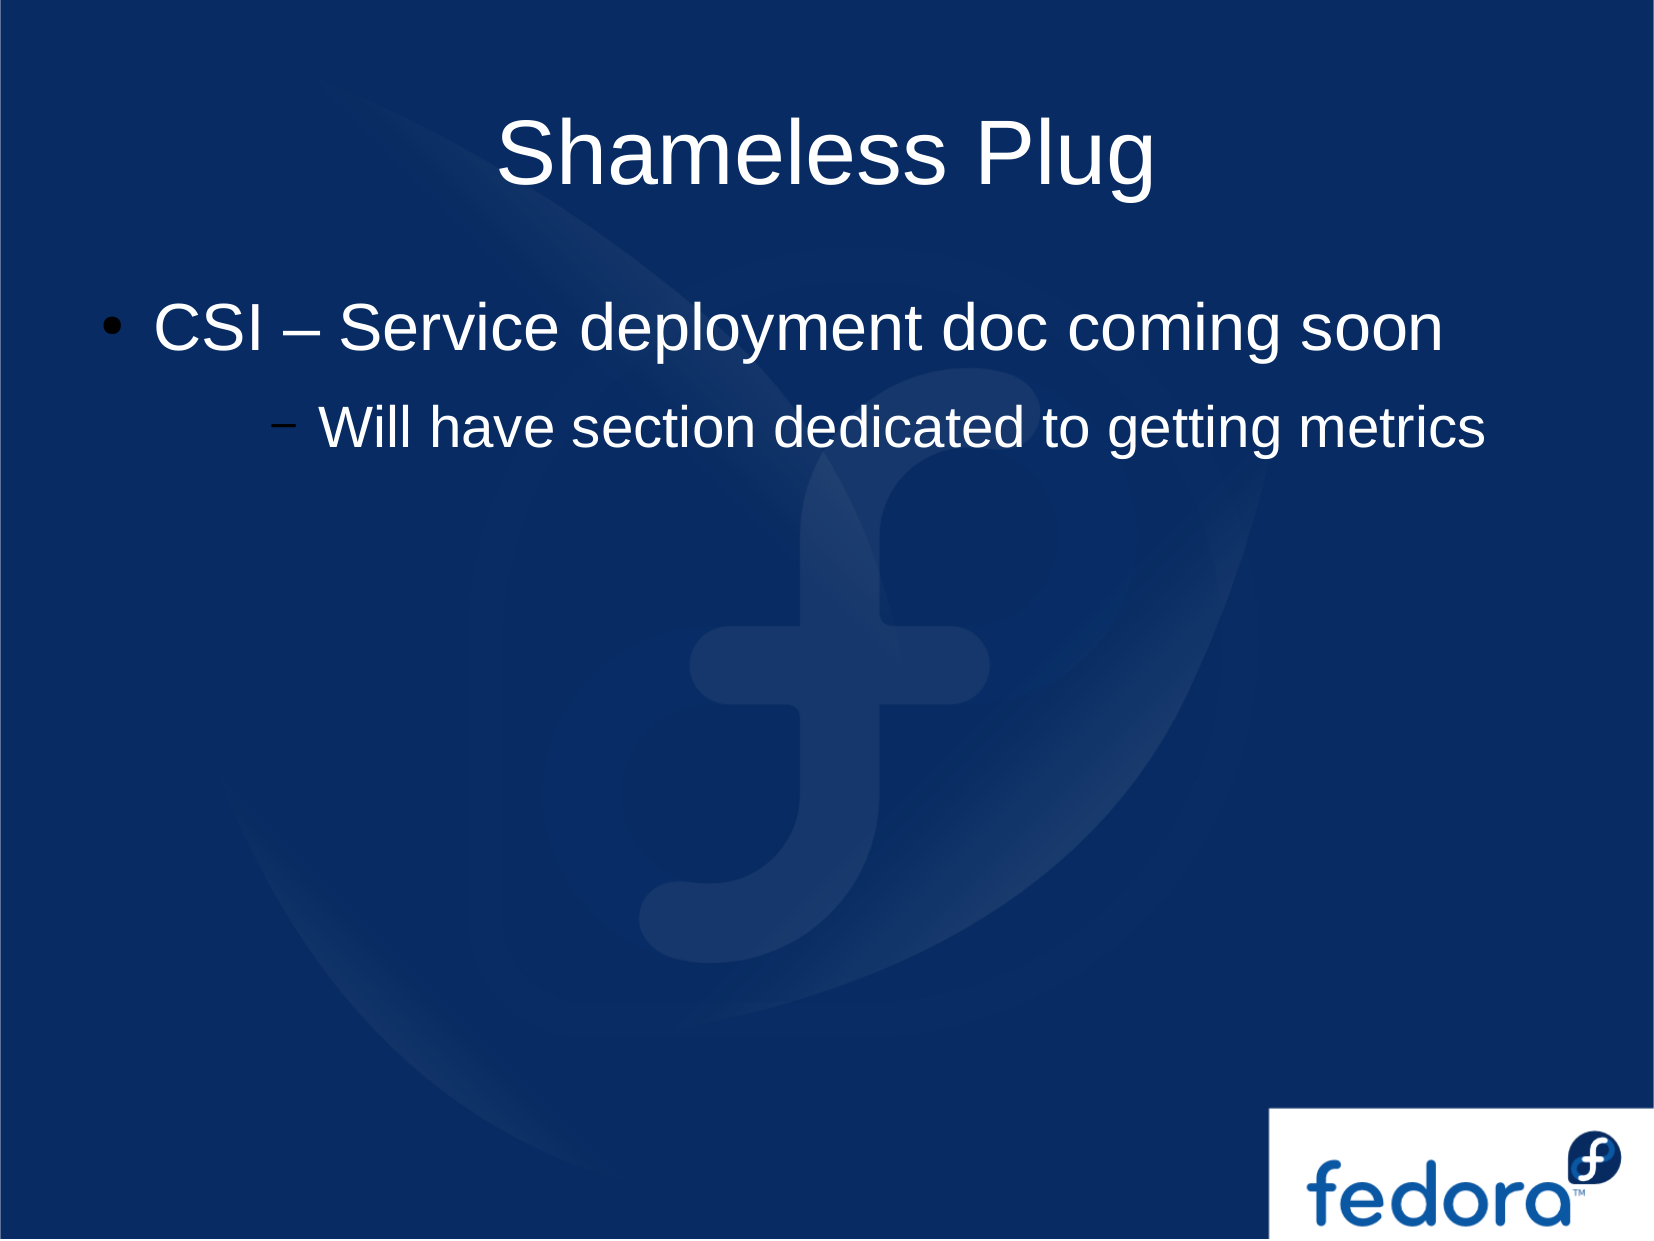

# Shameless Plug
CSI – Service deployment doc coming soon
Will have section dedicated to getting metrics